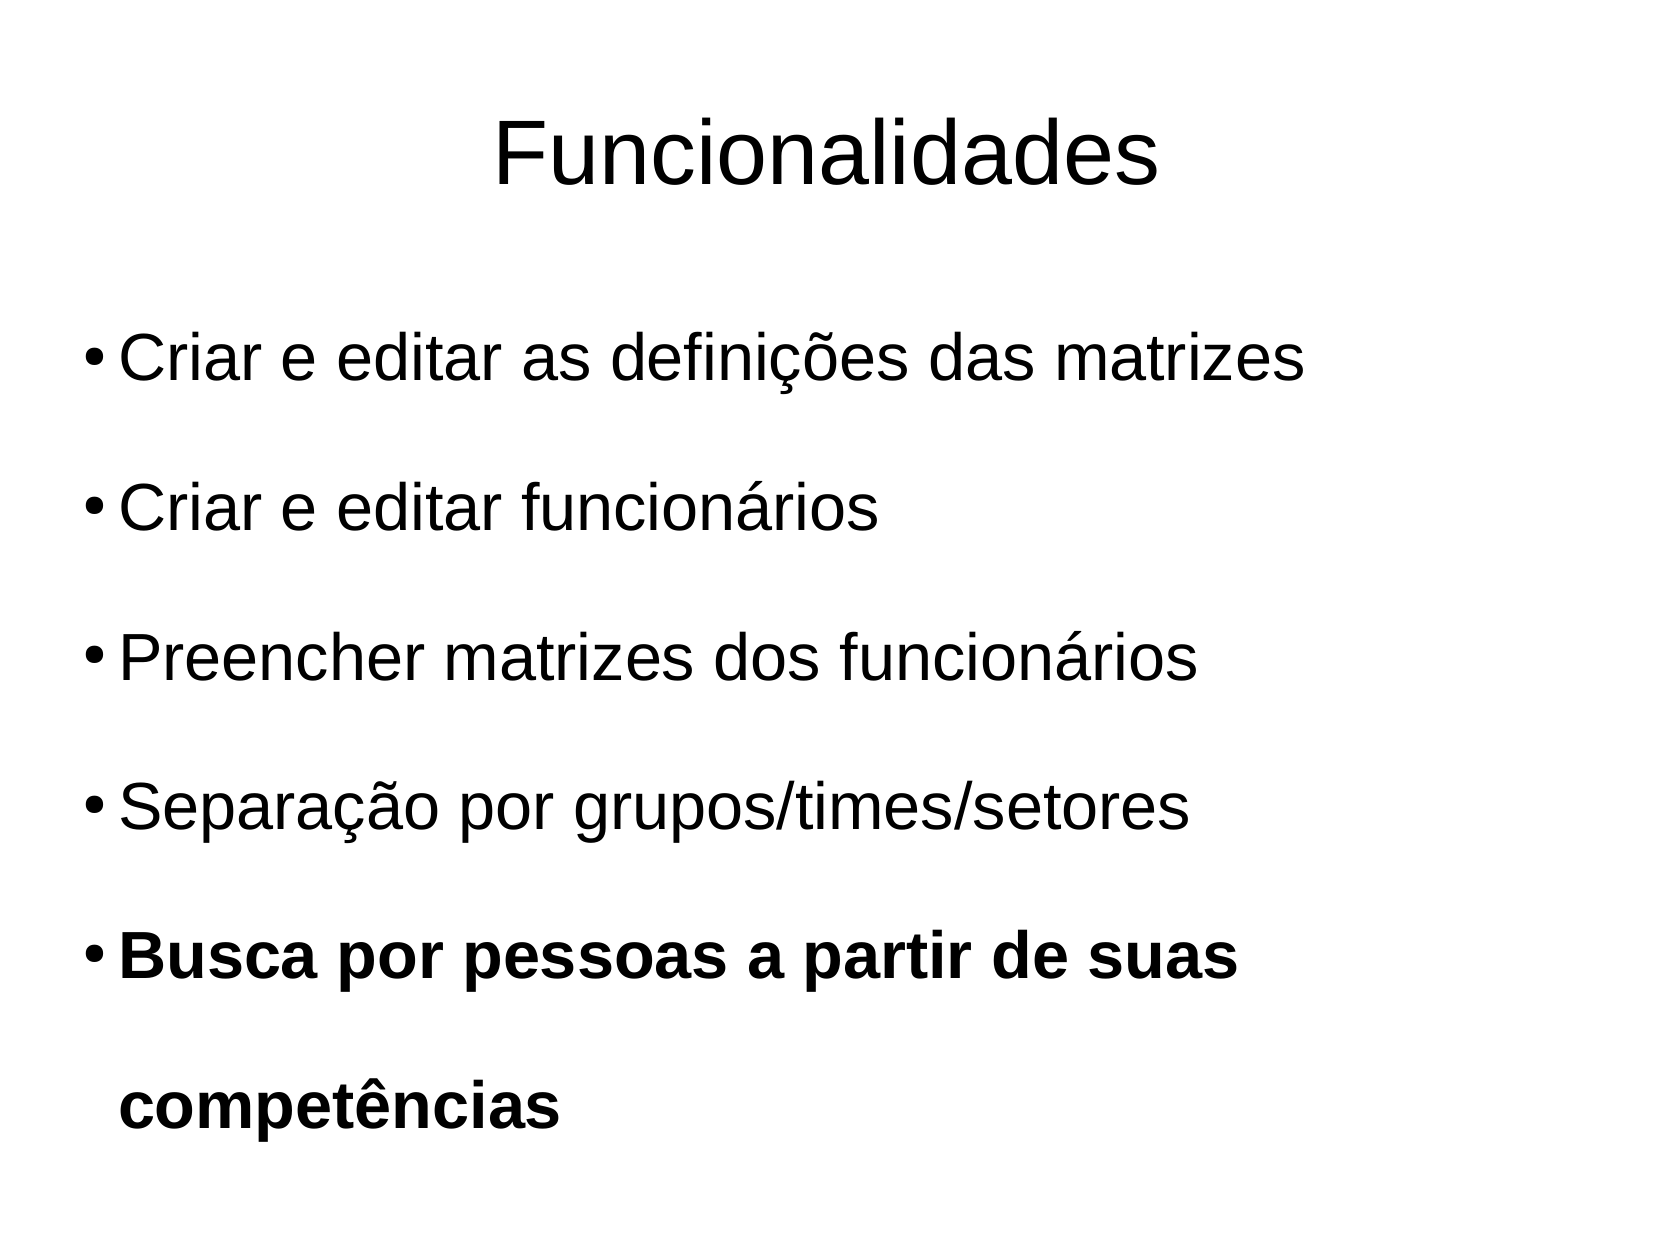

# Funcionalidades
Criar e editar as definições das matrizes
Criar e editar funcionários
Preencher matrizes dos funcionários
Separação por grupos/times/setores
Busca por pessoas a partir de suas competências